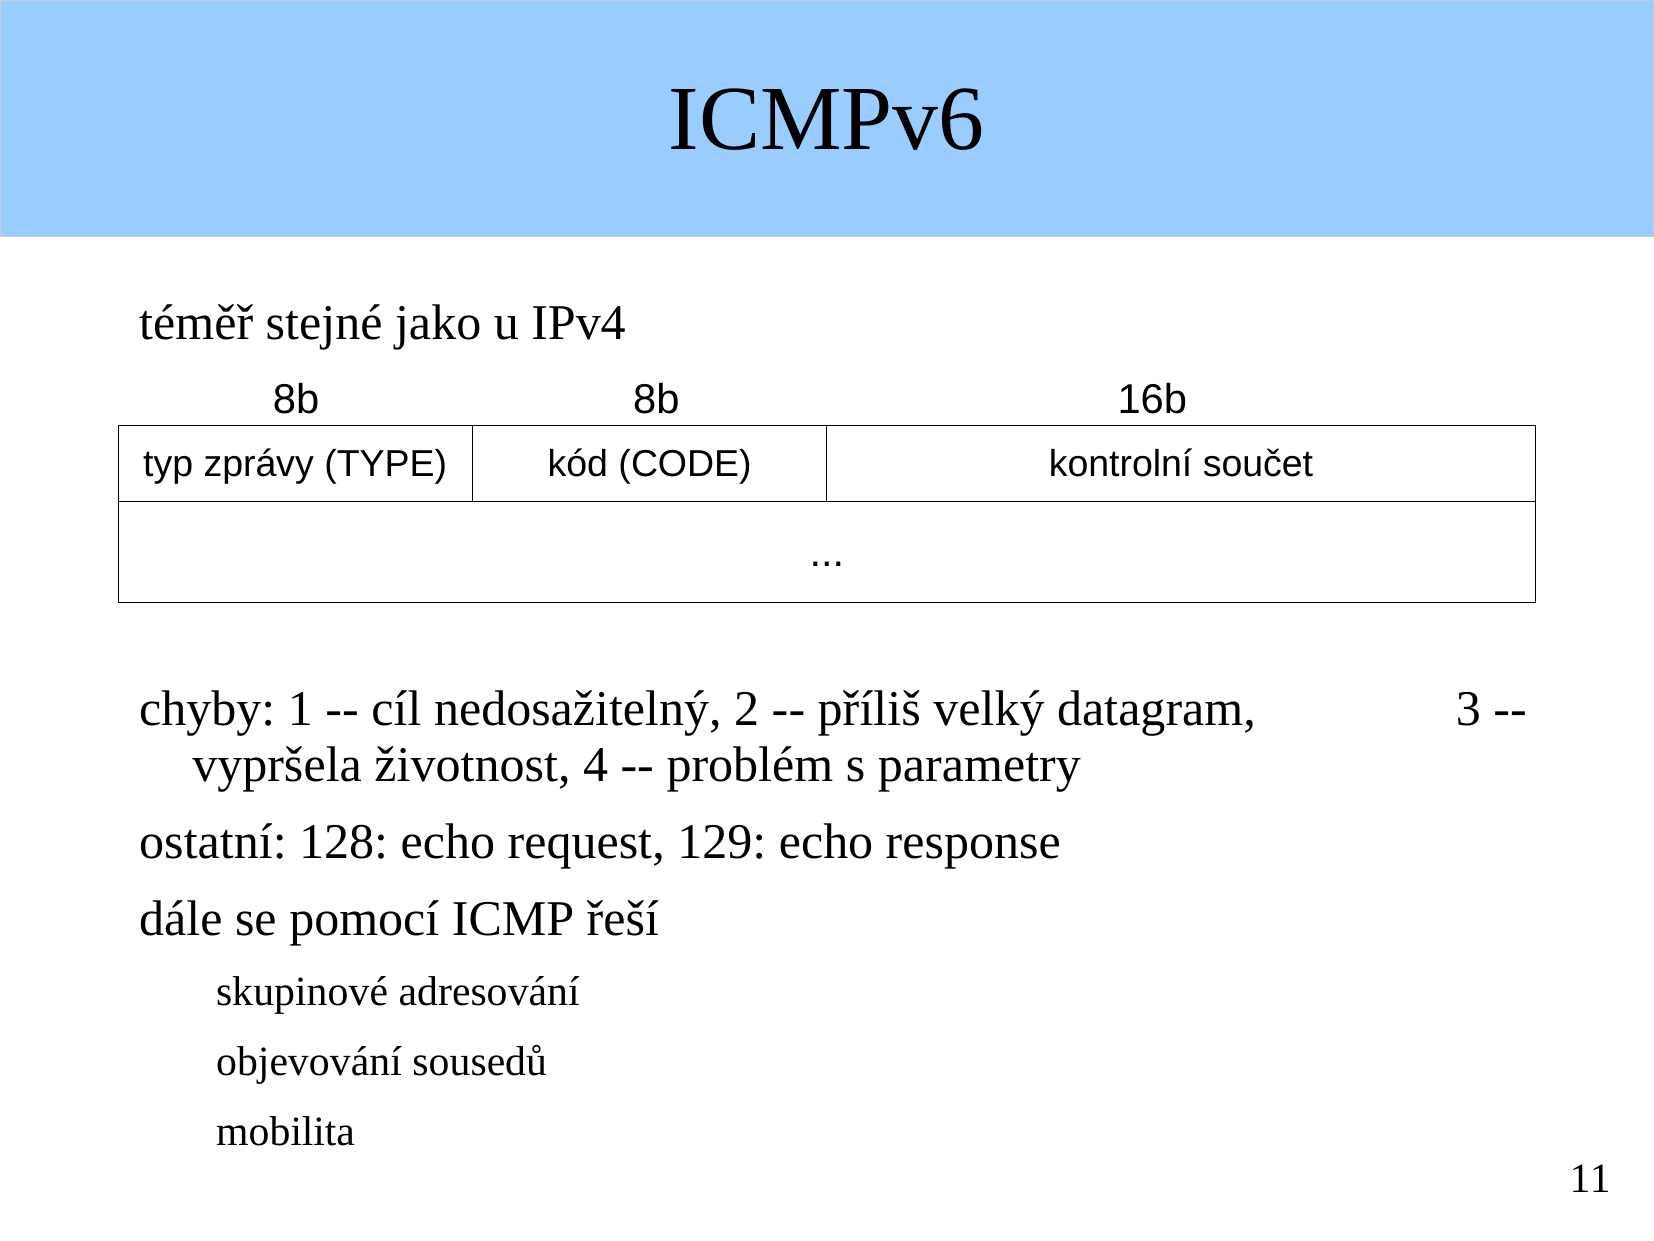

# ICMPv6
téměř stejné jako u IPv4
chyby: 1 -- cíl nedosažitelný, 2 -- příliš velký datagram, 3 -- vypršela životnost, 4 -- problém s parametry
ostatní: 128: echo request, 129: echo response
dále se pomocí ICMP řeší
skupinové adresování
objevování sousedů
mobilita
16b
8b
8b
typ zprávy (TYPE)
kód (CODE)
kontrolní součet
...